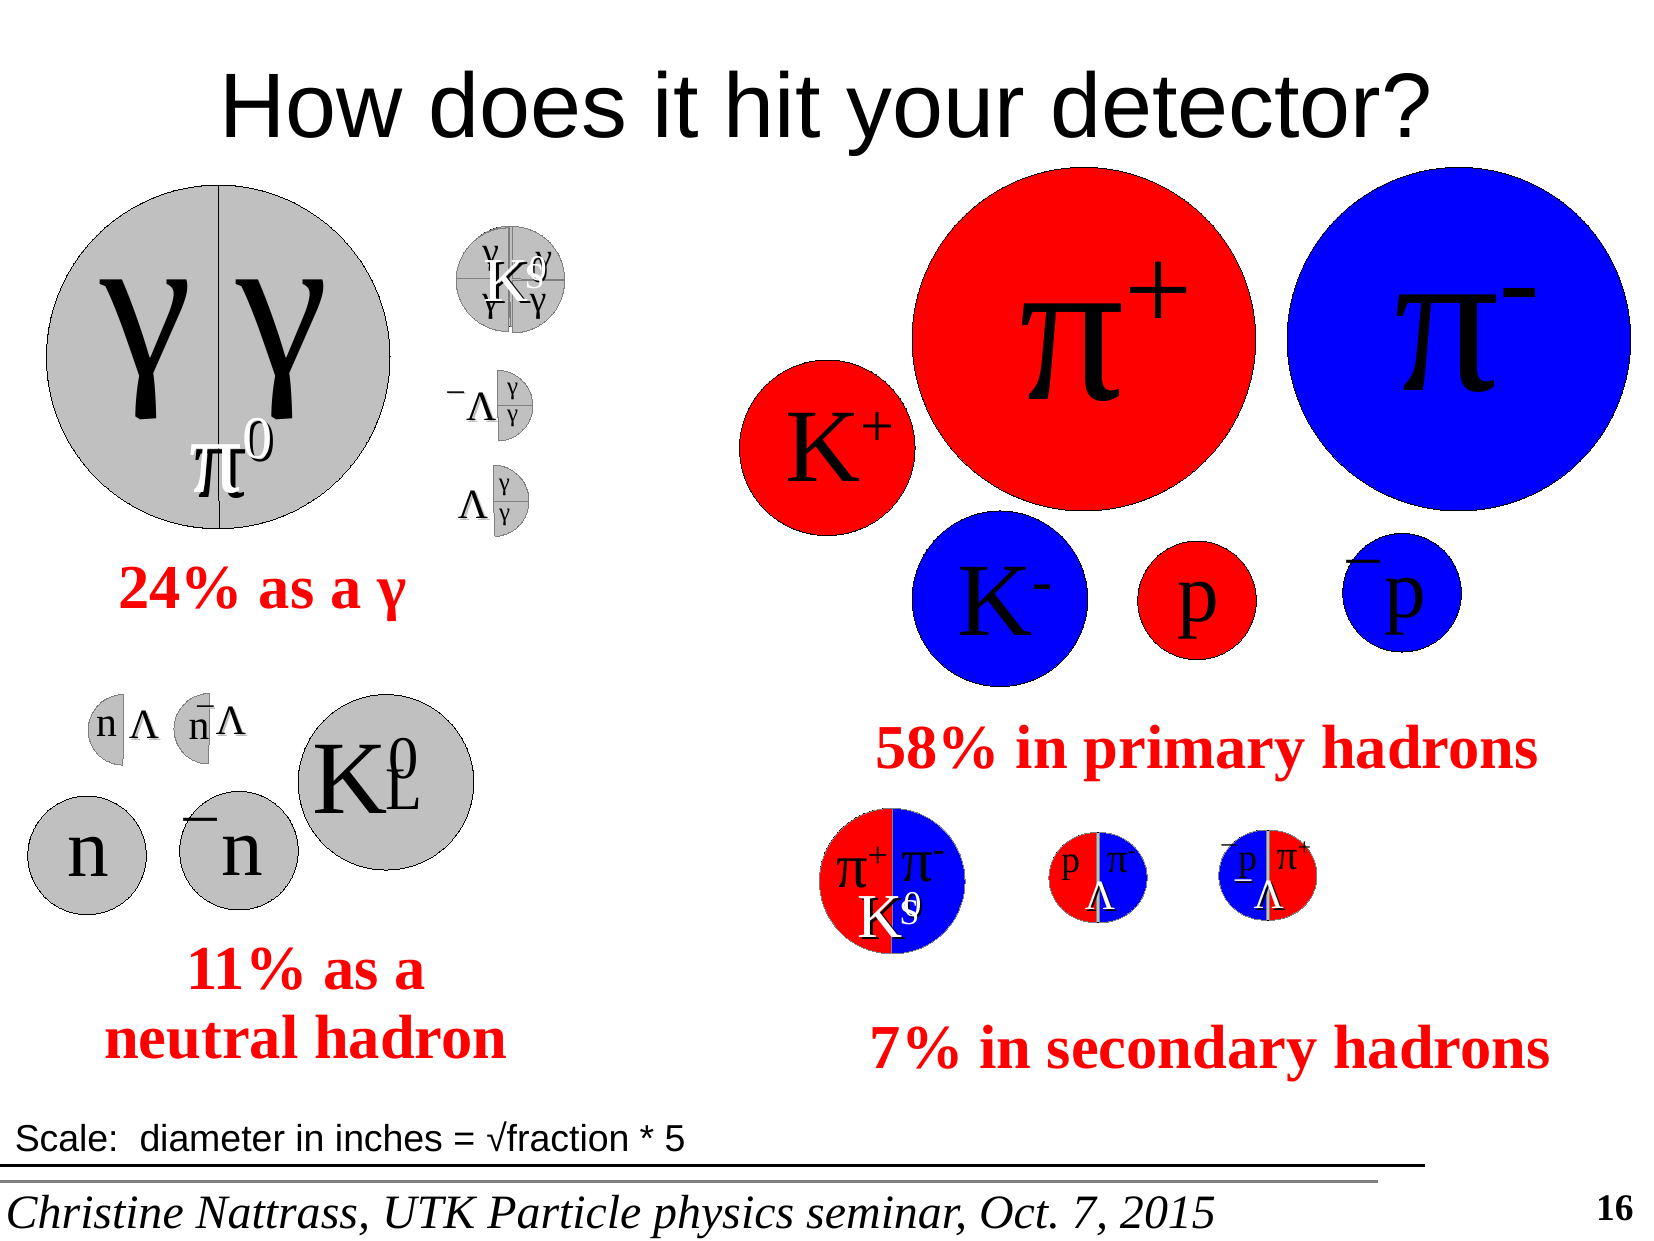

# How does it hit your detector?
π+
π-
γ
γ
π0
S
K0
γ
γ
π0
π0
γ
γ
γ
γ
`Λ
γ
Λ
γ
24% as a γ
K+
K-
`p
p
`Λ
n
Λ
n
L
K0
58% in primary hadrons
`n
n
π-
π+
S
K0
π+
`p
`Λ
π-
p
Λ
11% as a neutral hadron
7% in secondary hadrons
Scale: diameter in inches = √fraction * 5